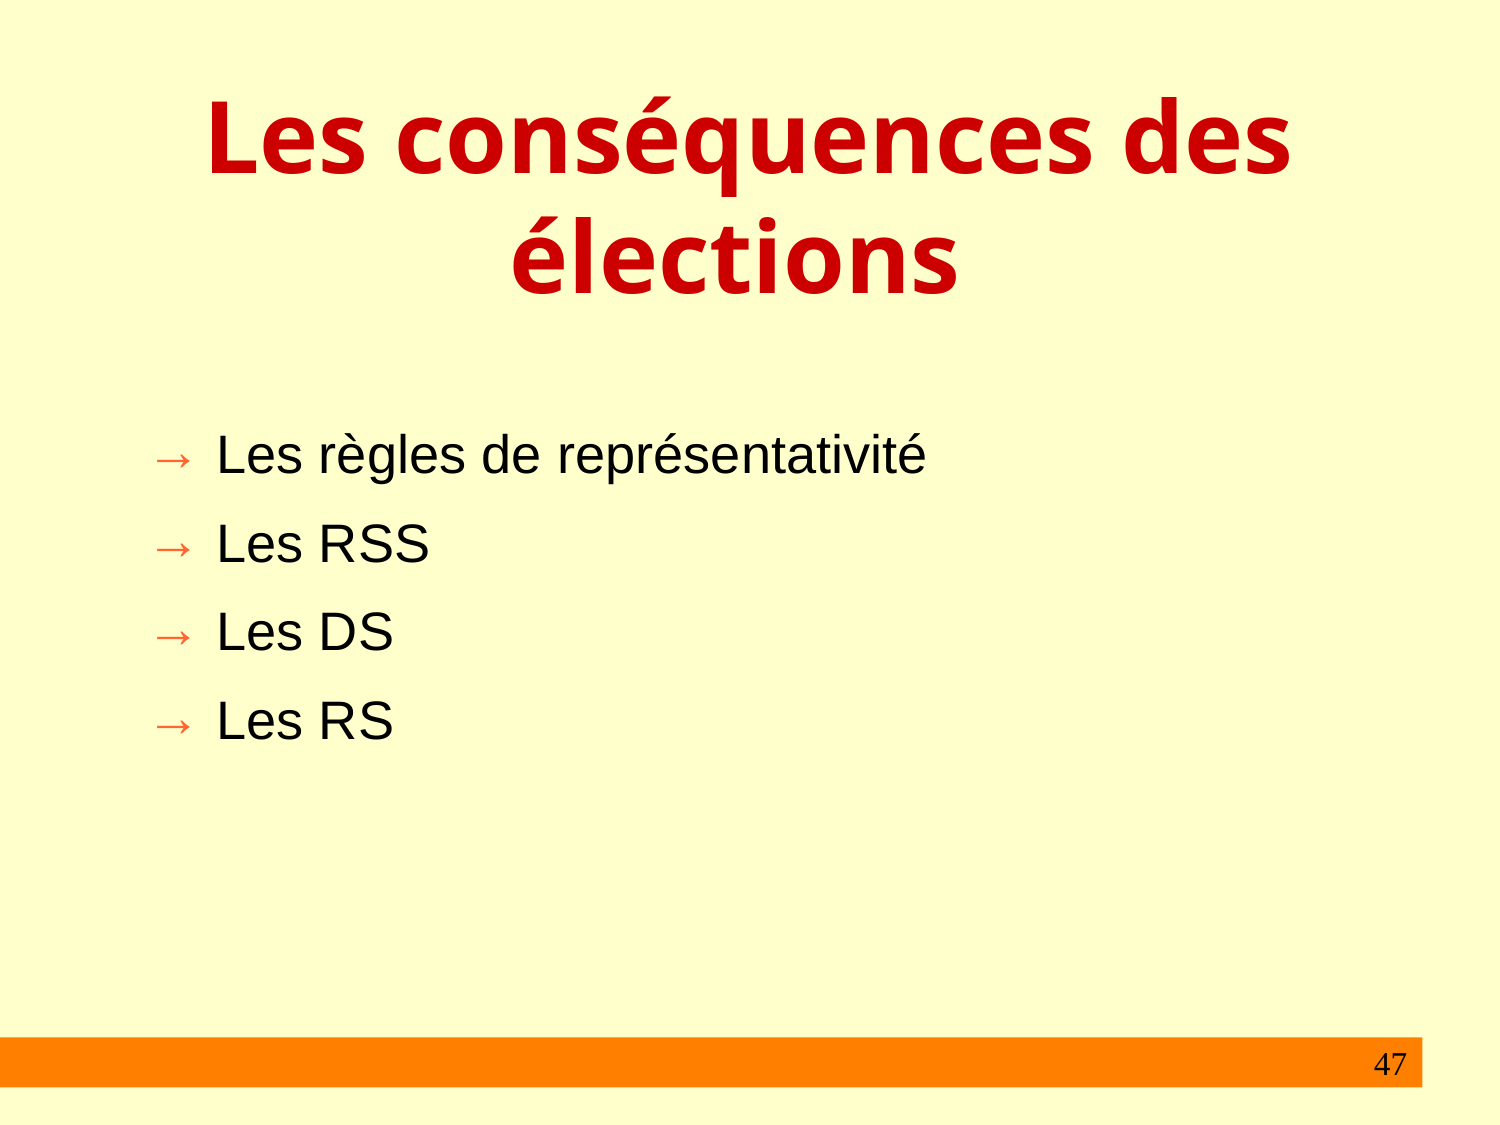

# Les conséquences des élections
 Les règles de représentativité
 Les RSS
 Les DS
 Les RS